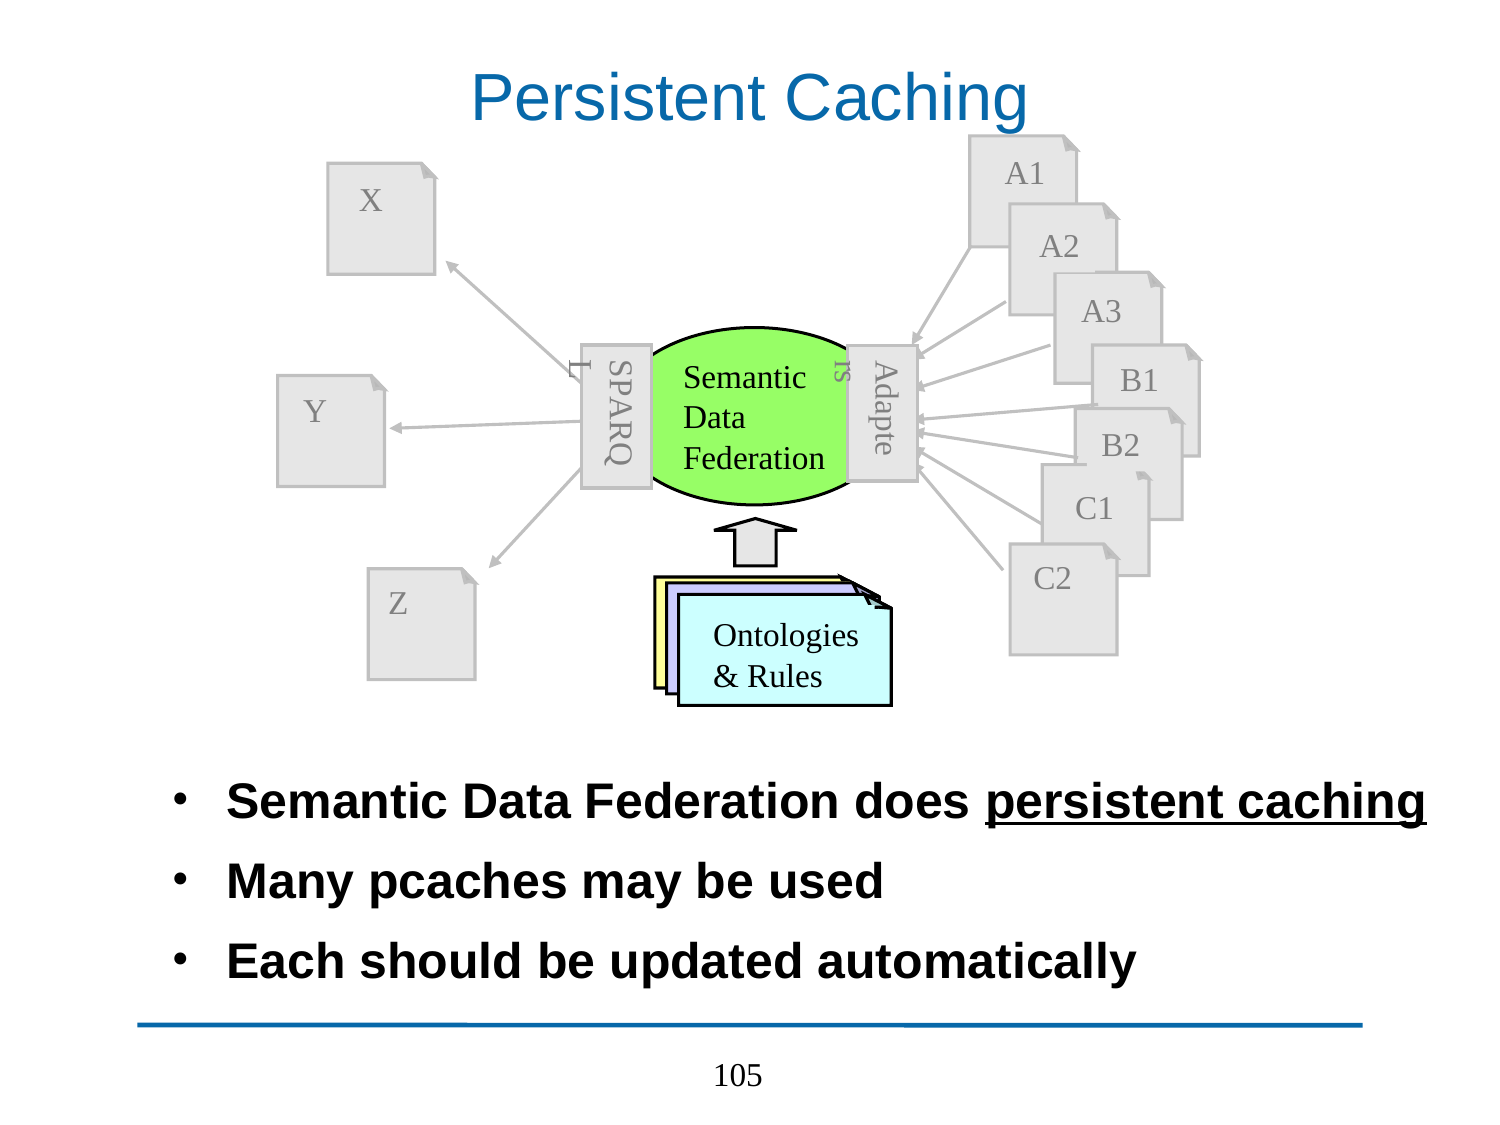

# Persistent Caching
A1
A2
A3
Adapters
B1
B2
C1
C2
X
SPARQL
Y
Z
Semantic
Data
Federation
Ontologies
& Rules
Ontologies
& Rules
Ontologies
& Rules
Semantic Data Federation does persistent caching
Many pcaches may be used
Each should be updated automatically
105